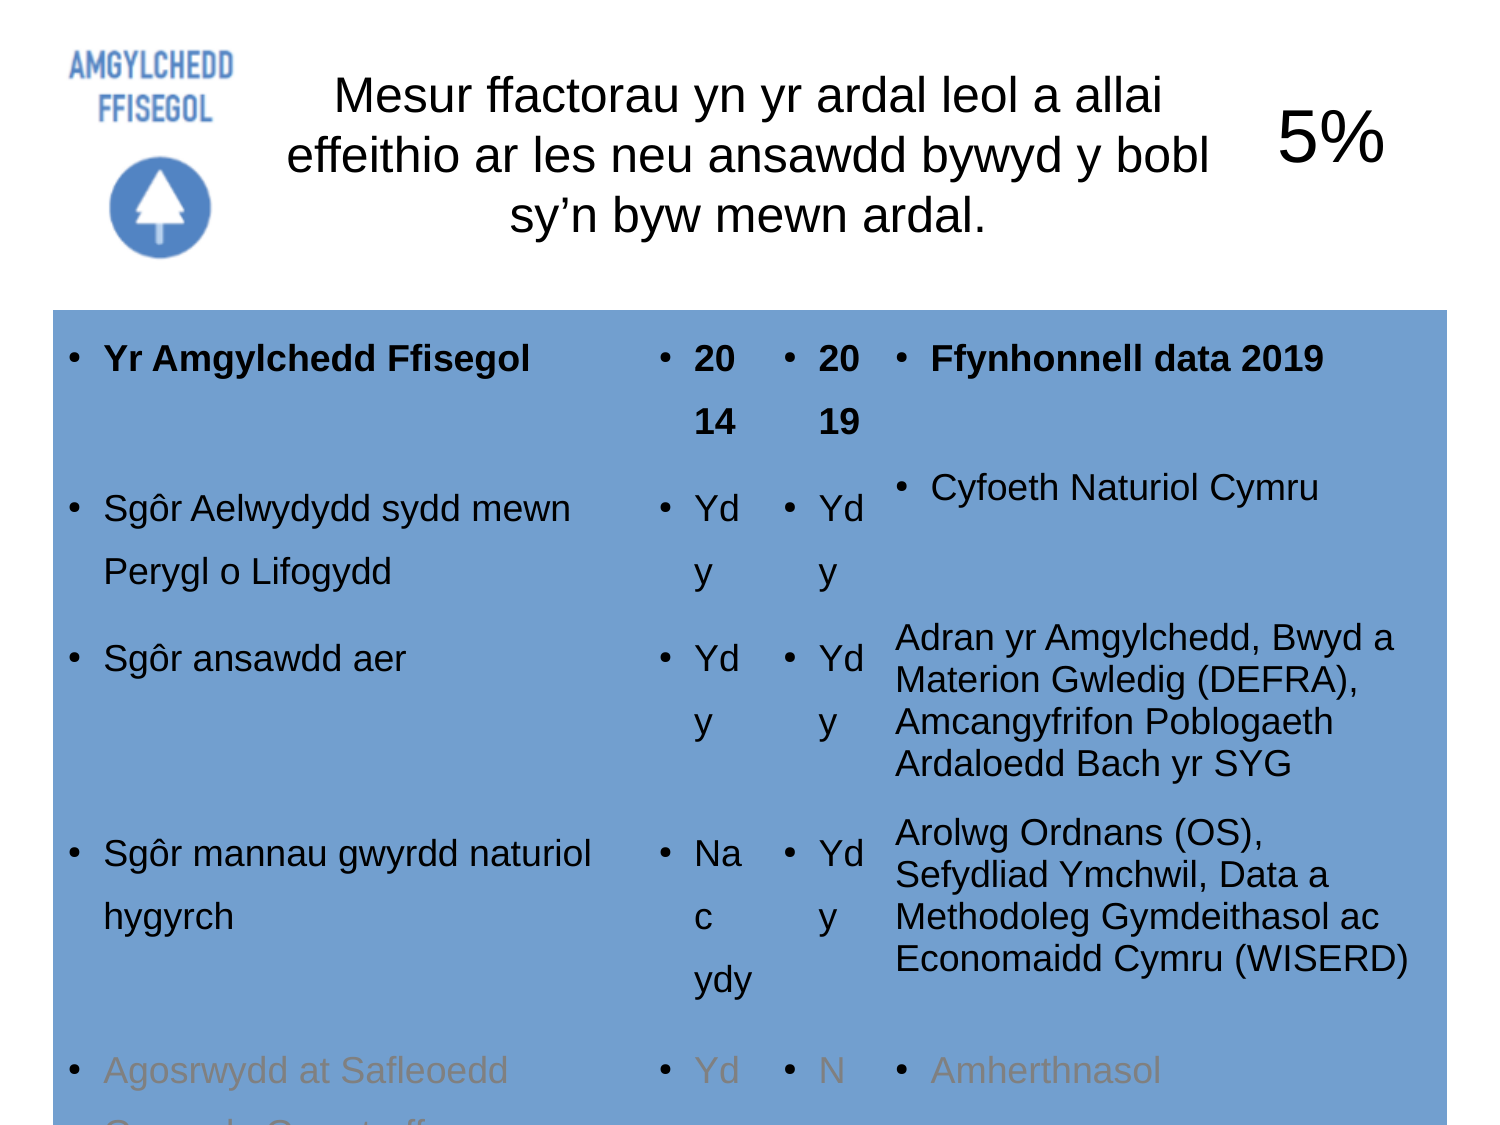

Mesur ffactorau yn yr ardal leol a allai effeithio ar les neu ansawdd bywyd y bobl sy’n byw mewn ardal.
5%
| Yr Amgylchedd Ffisegol | 2014 | 2019 | Ffynhonnell data 2019 |
| --- | --- | --- | --- |
| Sgôr Aelwydydd sydd mewn Perygl o Lifogydd | Ydy | Ydy | Cyfoeth Naturiol Cymru |
| Sgôr ansawdd aer | Ydy | Ydy | Adran yr Amgylchedd, Bwyd a Materion Gwledig (DEFRA), Amcangyfrifon Poblogaeth Ardaloedd Bach yr SYG |
| Sgôr mannau gwyrdd naturiol hygyrch | Nac ydy | Ydy | Arolwg Ordnans (OS), Sefydliad Ymchwil, Data a Methodoleg Gymdeithasol ac Economaidd Cymru (WISERD) |
| Agosrwydd at Safleoedd Gwaredu Gwastraff a Safleoedd Diwydiannol | Ydy | Nac ydy | Amherthnasol |